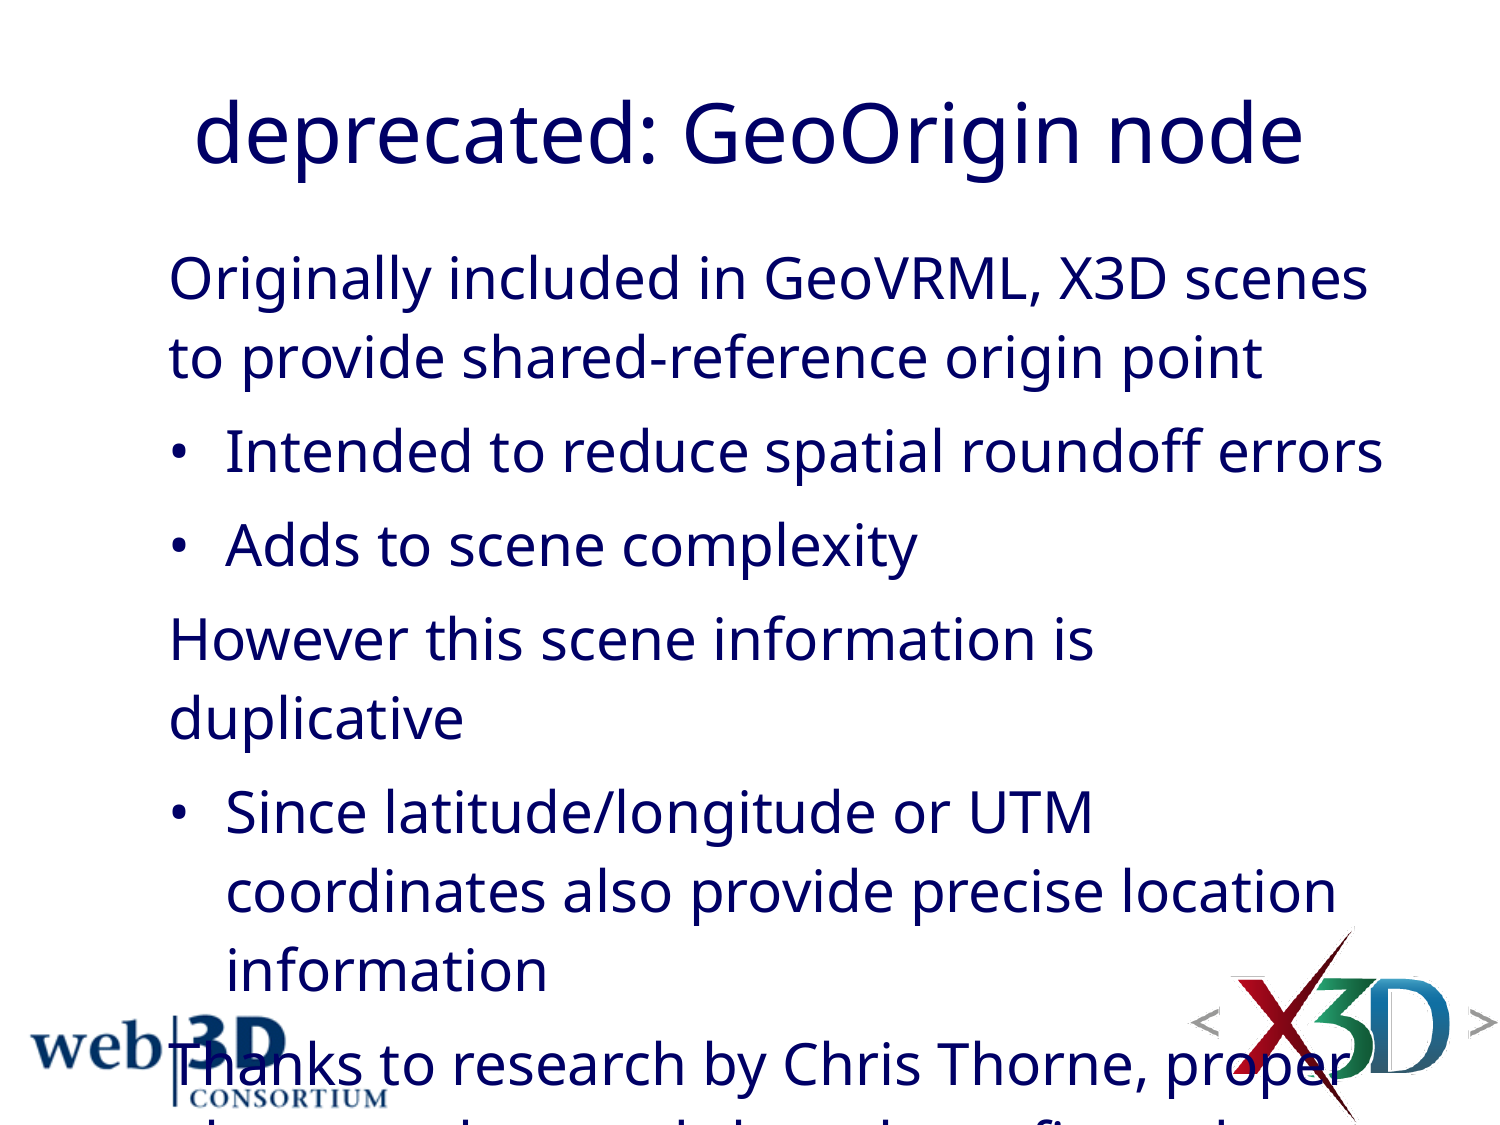

# deprecated: GeoOrigin node
Originally included in GeoVRML, X3D scenes to provide shared-reference origin point
Intended to reduce spatial roundoff errors
Adds to scene complexity
However this scene information is duplicative
Since latitude/longitude or UTM coordinates also provide precise location information
Thanks to research by Chris Thorne, proper player workarounds have been figured out
Deprecated = allowed but unnecessary